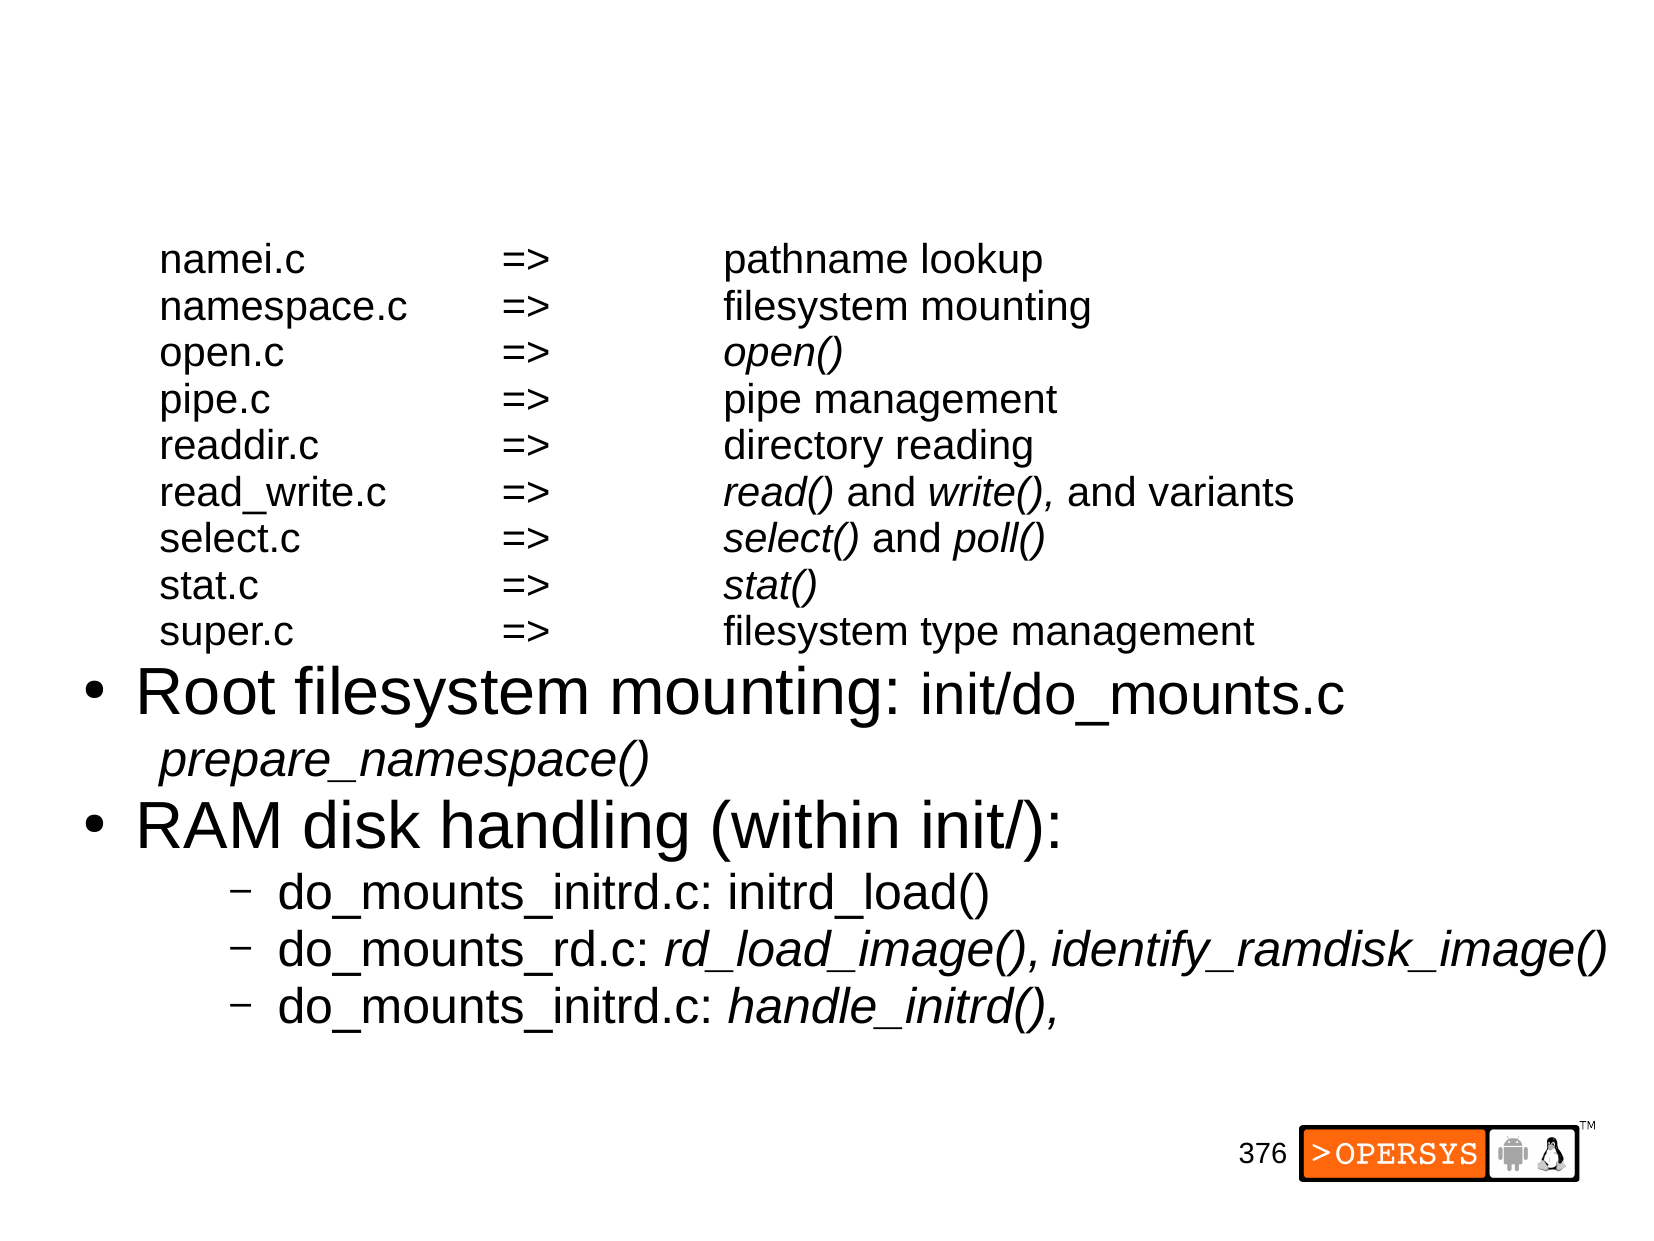

# namei.c			=>			pathname lookup
namespace.c		=>			filesystem mounting
open.c			=>			open()
pipe.c				=>			pipe management
readdir.c			=>			directory reading
read_write.c		=>			read() and write(), and variants
select.c			=>			select() and poll()
stat.c				=>			stat()
super.c			=>			filesystem type management
Root filesystem mounting: init/do_mounts.c
prepare_namespace()
RAM disk handling (within init/):
do_mounts_initrd.c: initrd_load()
do_mounts_rd.c: rd_load_image(), identify_ramdisk_image()
do_mounts_initrd.c: handle_initrd(),